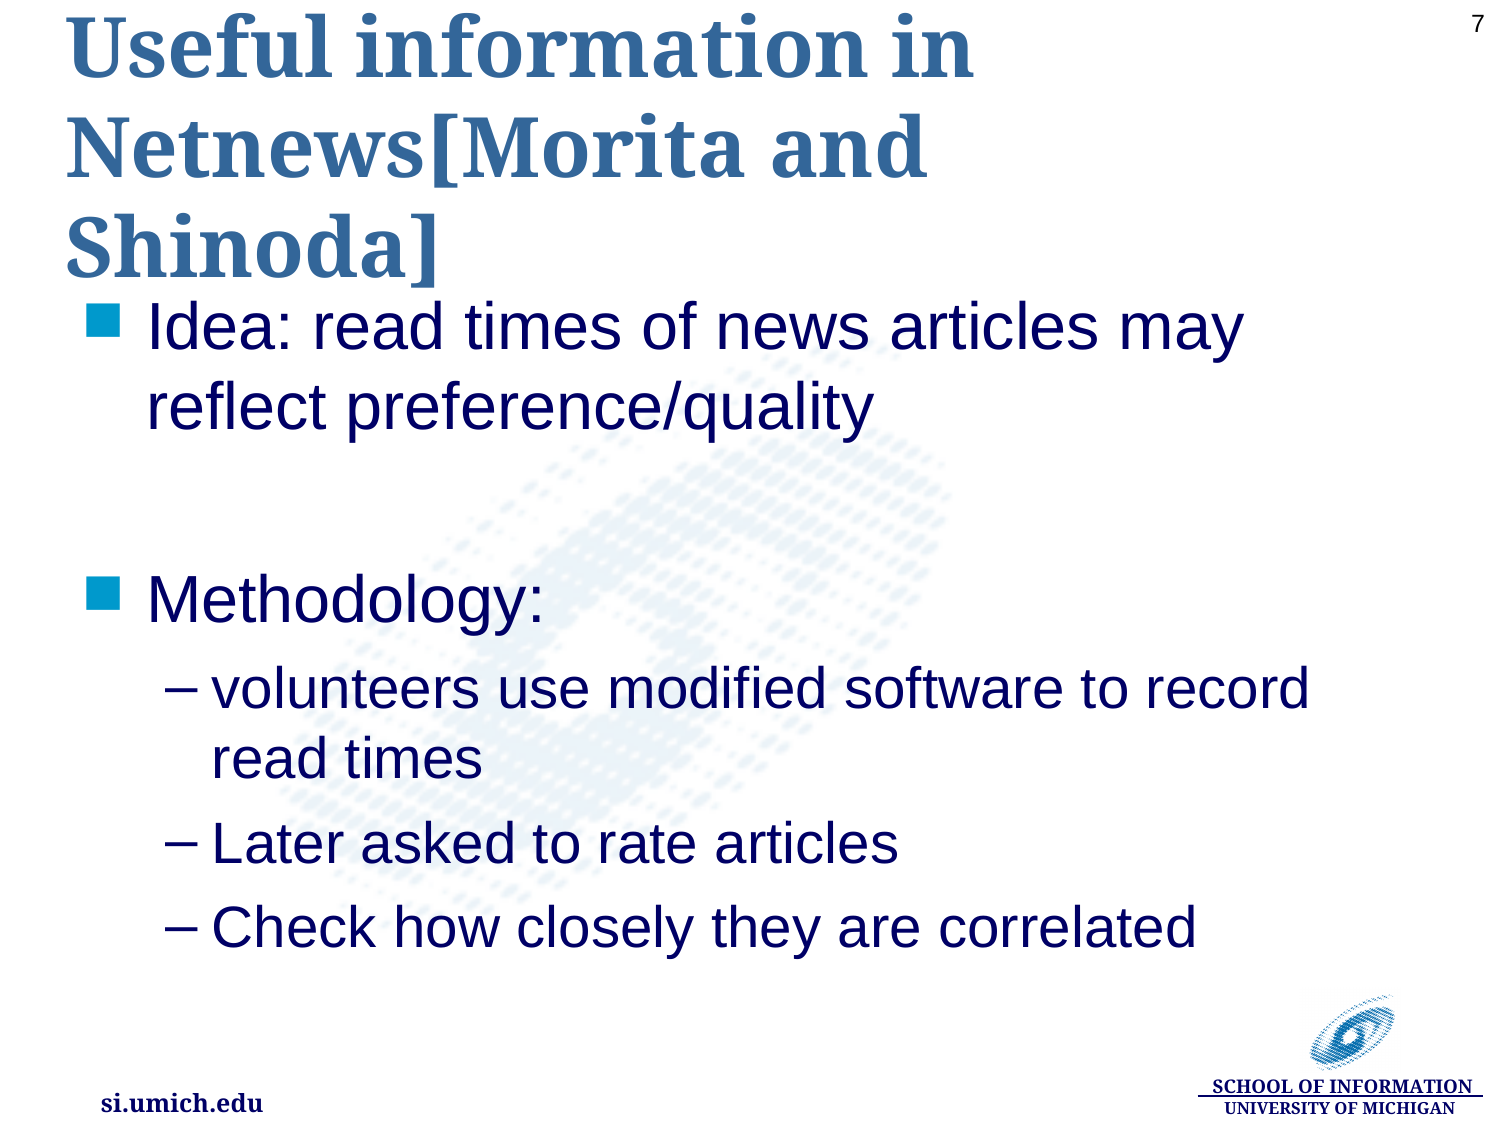

# Useful information in Netnews[Morita and Shinoda]
Idea: read times of news articles may reflect preference/quality
Methodology:
volunteers use modified software to record read times
Later asked to rate articles
Check how closely they are correlated